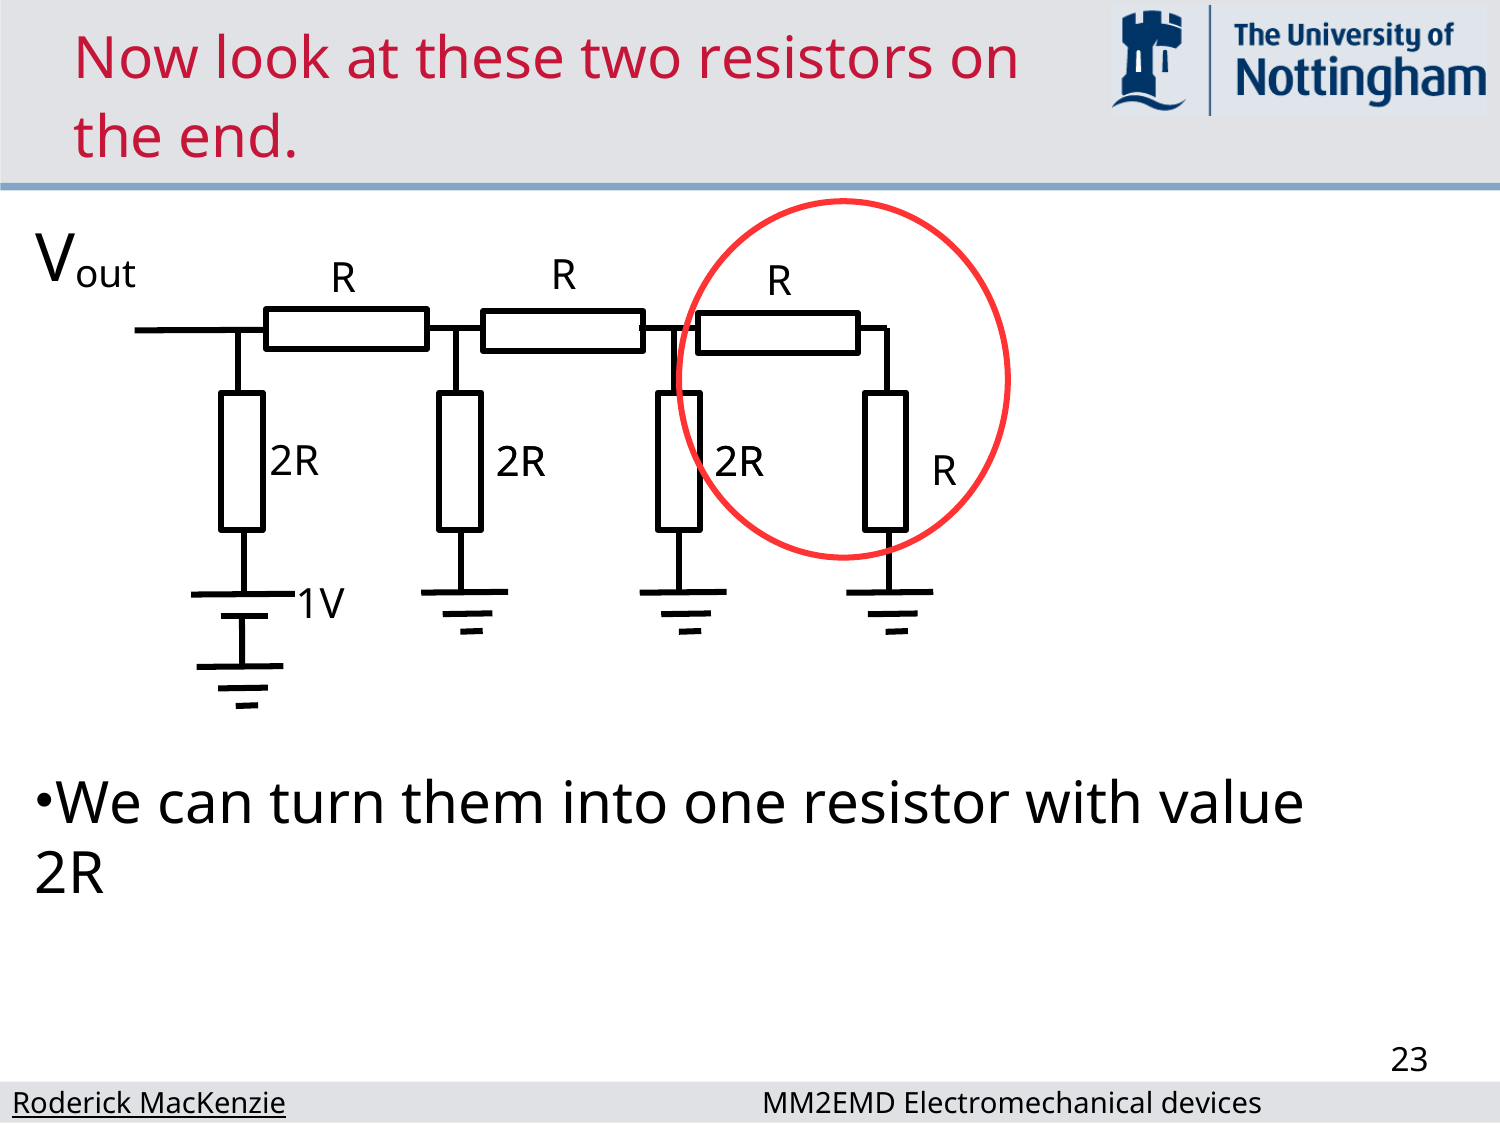

# Now look at these two resistors on the end.
Vout
R
R
R
2R
2R
2R
2R
2R
R
1V
We can turn them into one resistor with value 2R